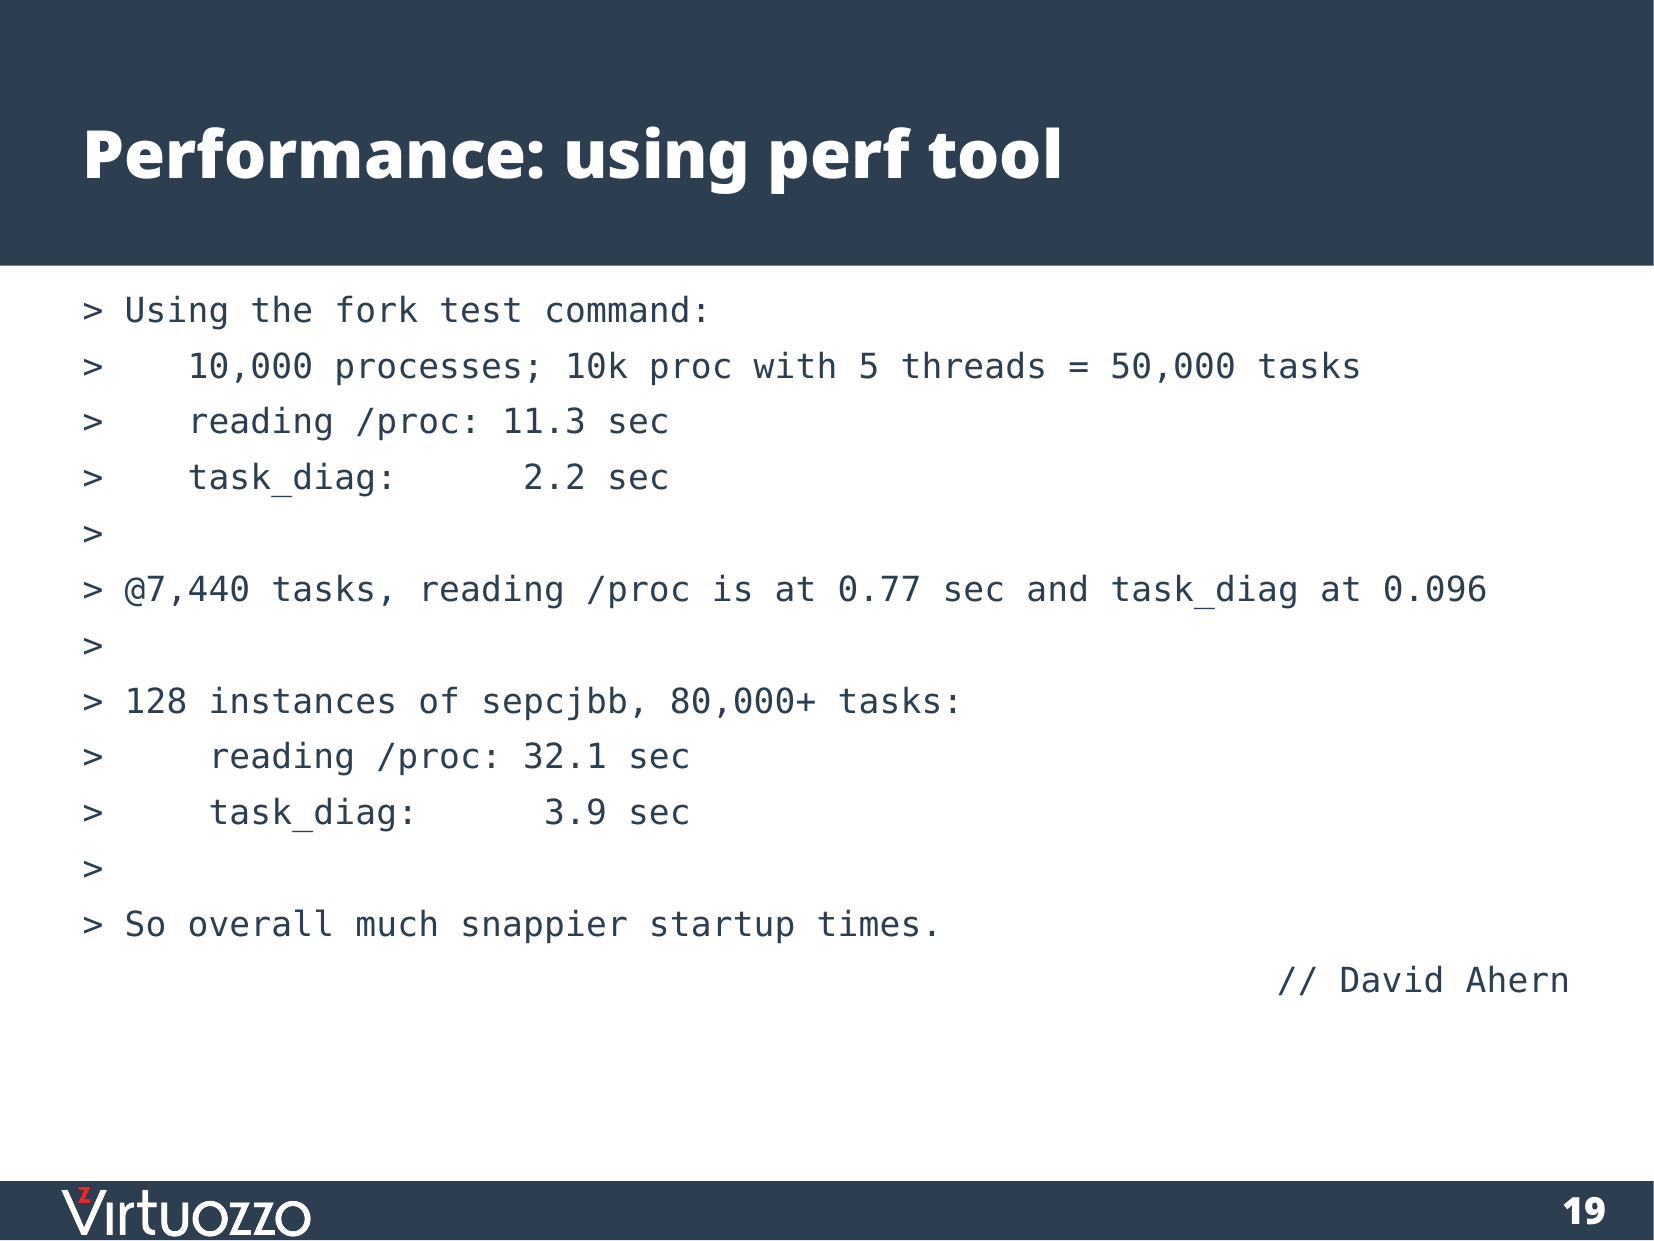

# Performance: using perf tool
> Using the fork test command:
> 10,000 processes; 10k proc with 5 threads = 50,000 tasks
> reading /proc: 11.3 sec
> task_diag: 2.2 sec
>
> @7,440 tasks, reading /proc is at 0.77 sec and task_diag at 0.096
>
> 128 instances of sepcjbb, 80,000+ tasks:
> reading /proc: 32.1 sec
> task_diag: 3.9 sec
>
> So overall much snappier startup times.
// David Ahern
19